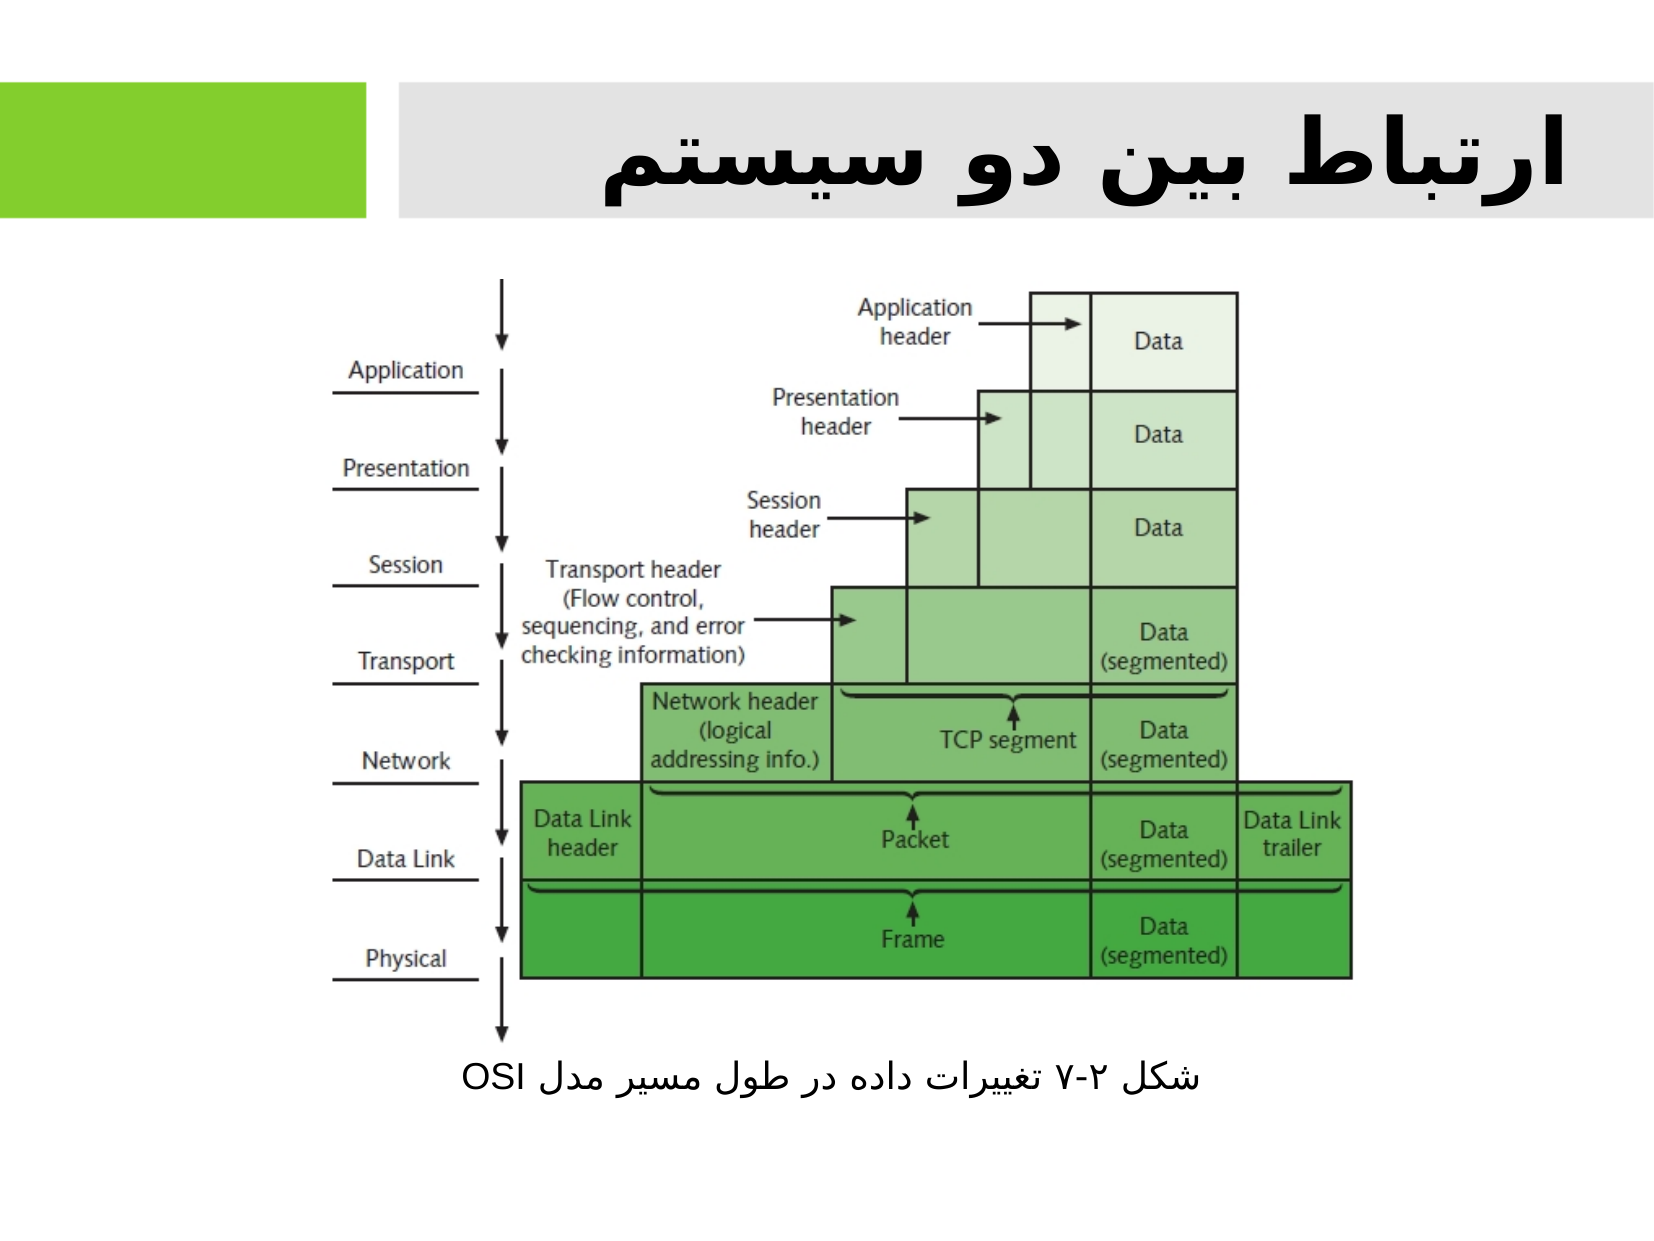

# ارتباط بین دو سیستم
شکل ۲-۷ تغییرات داده در طول مسیر مدل OSI